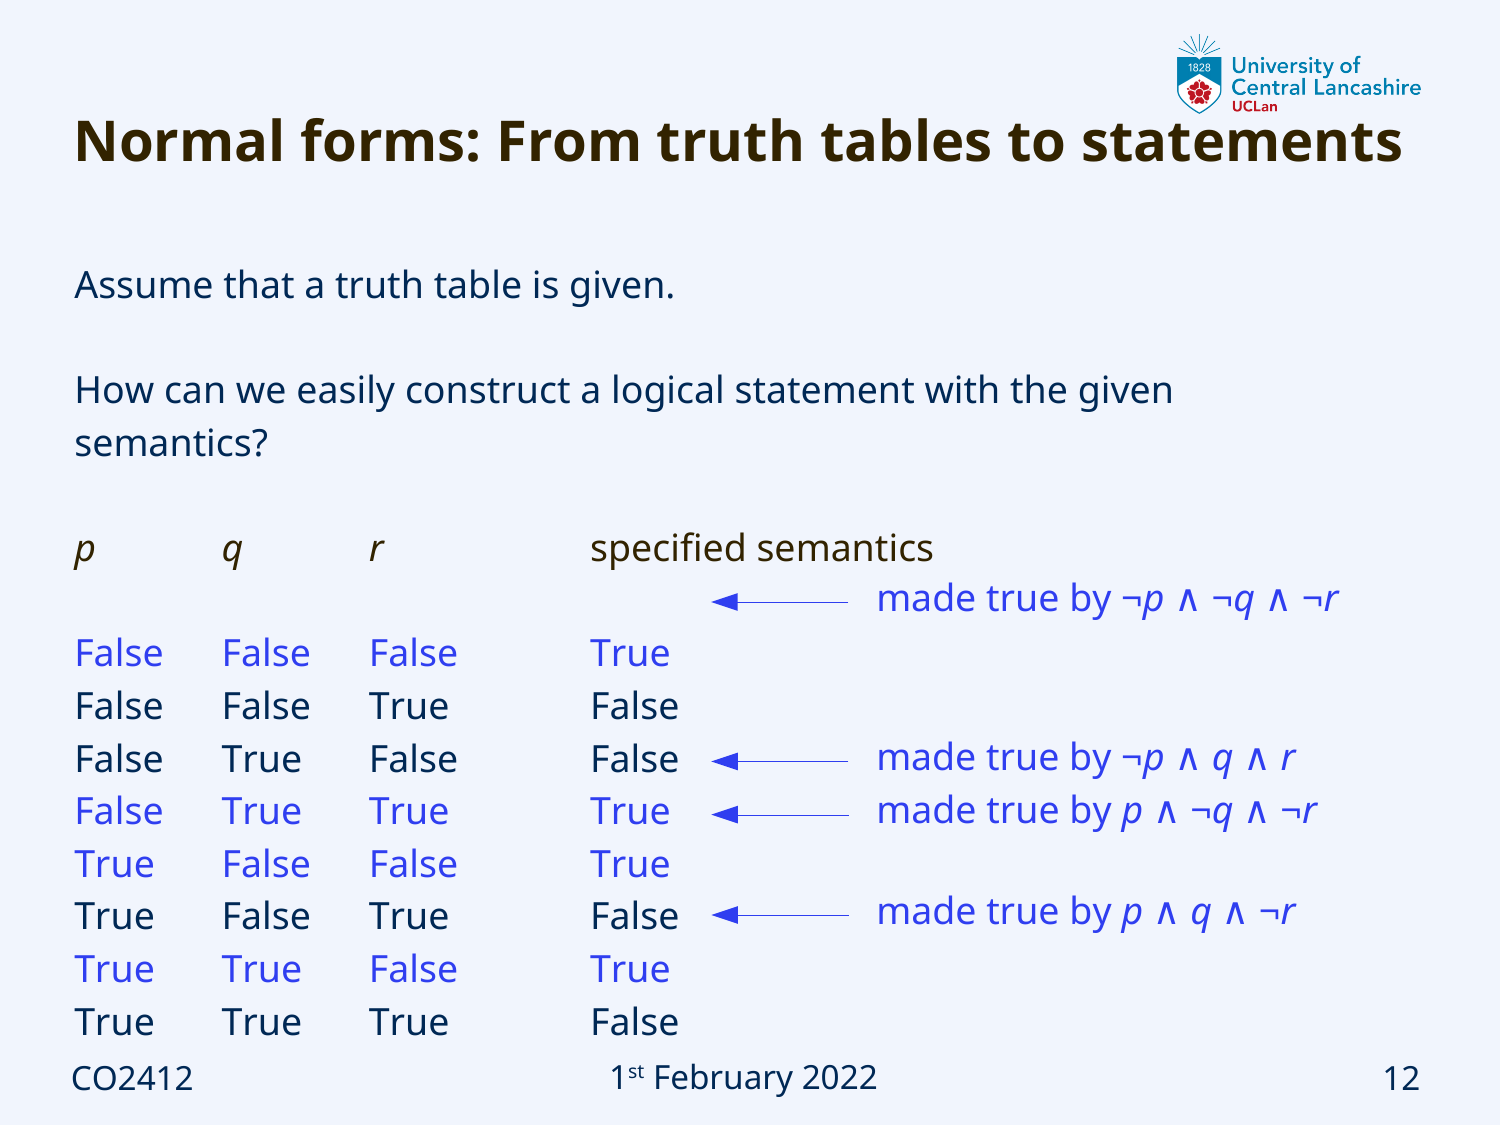

# Normal forms: From truth tables to statements
Assume that a truth table is given.
How can we easily construct a logical statement with the given semantics?
p		q		r			specified semantics
False	False	False		True
False	False	True		False
False	True	False		False
False	True	True		True
True	False	False		True
True	False	True		False
True	True	False		True
True	True	True		False
made true by ¬p ∧ ¬q ∧ ¬r
made true by ¬p ∧ q ∧ r
made true by p ∧ ¬q ∧ ¬r
made true by p ∧ q ∧ ¬r